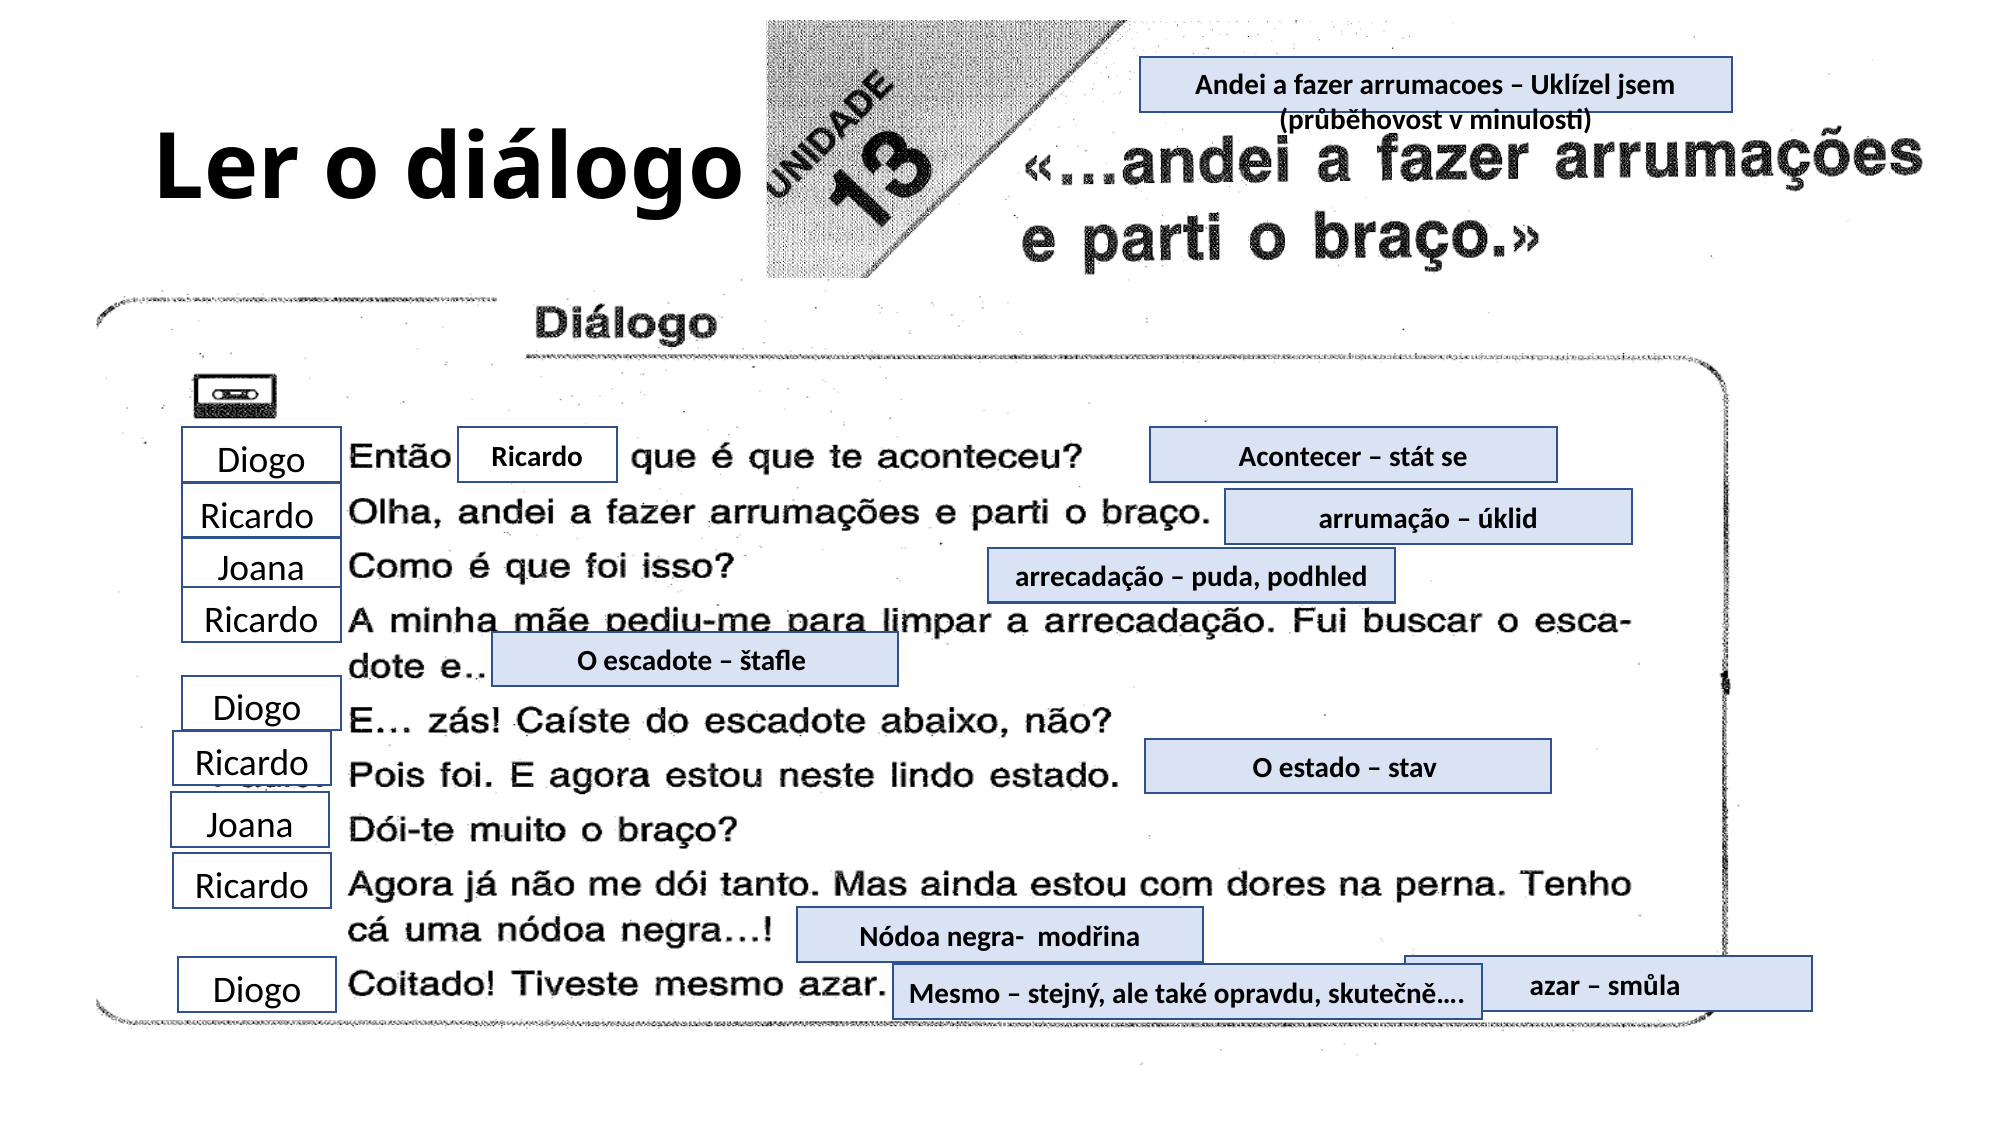

Andei a fazer arrumacoes – Uklízel jsem (průběhovost v minulosti)
# Ler o diálogo
Diogo
Ricardo
Acontecer – stát se
Ricardo
arrumação – úklid
Joana
arrecadação – puda, podhled
Ricardo
O escadote – štafle
Diogo
Ricardo
O estado – stav
Joana
Ricardo
Nódoa negra- modřina
azar – smůla
Diogo
Mesmo – stejný, ale také opravdu, skutečně….